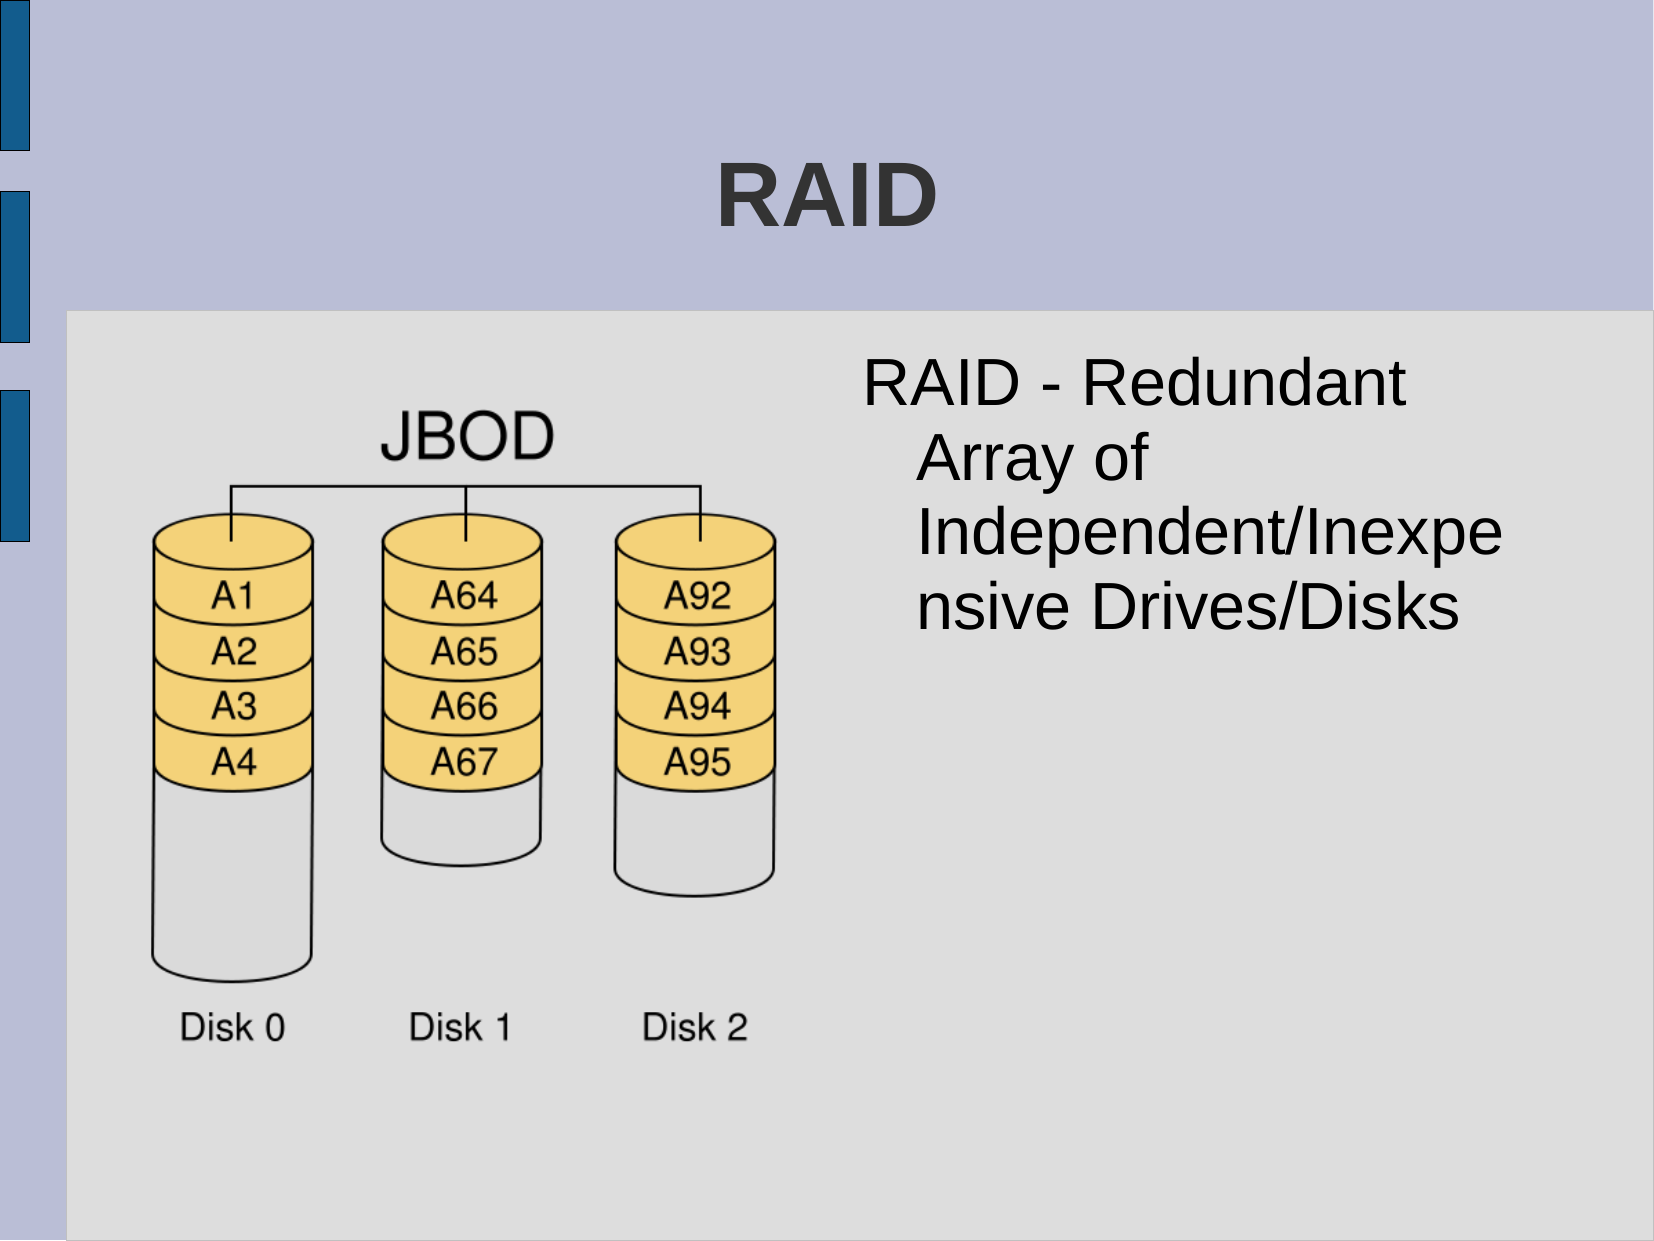

# RAID
RAID - Redundant Array of Independent/Inexpensive Drives/Disks